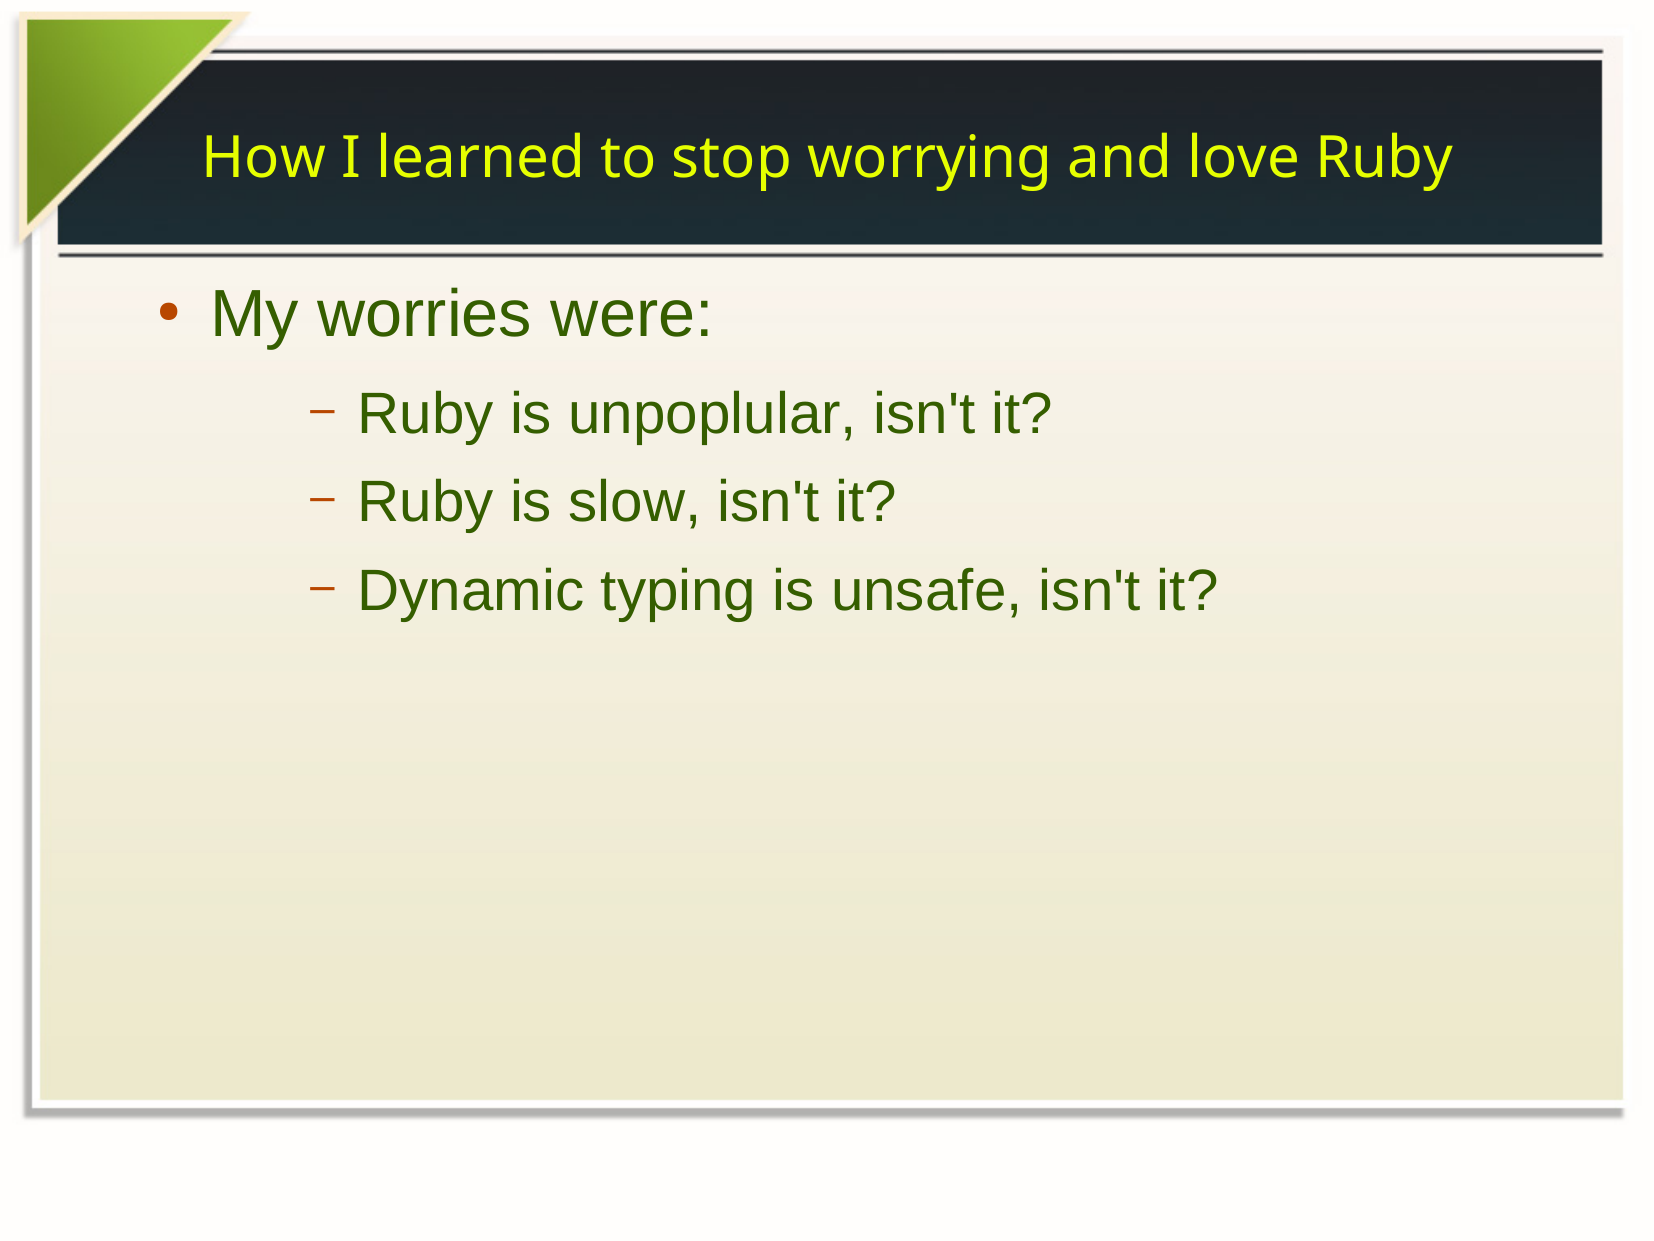

# How I learned to stop worrying and love Ruby
My worries were:
Ruby is unpoplular, isn't it?
Ruby is slow, isn't it?
Dynamic typing is unsafe, isn't it?